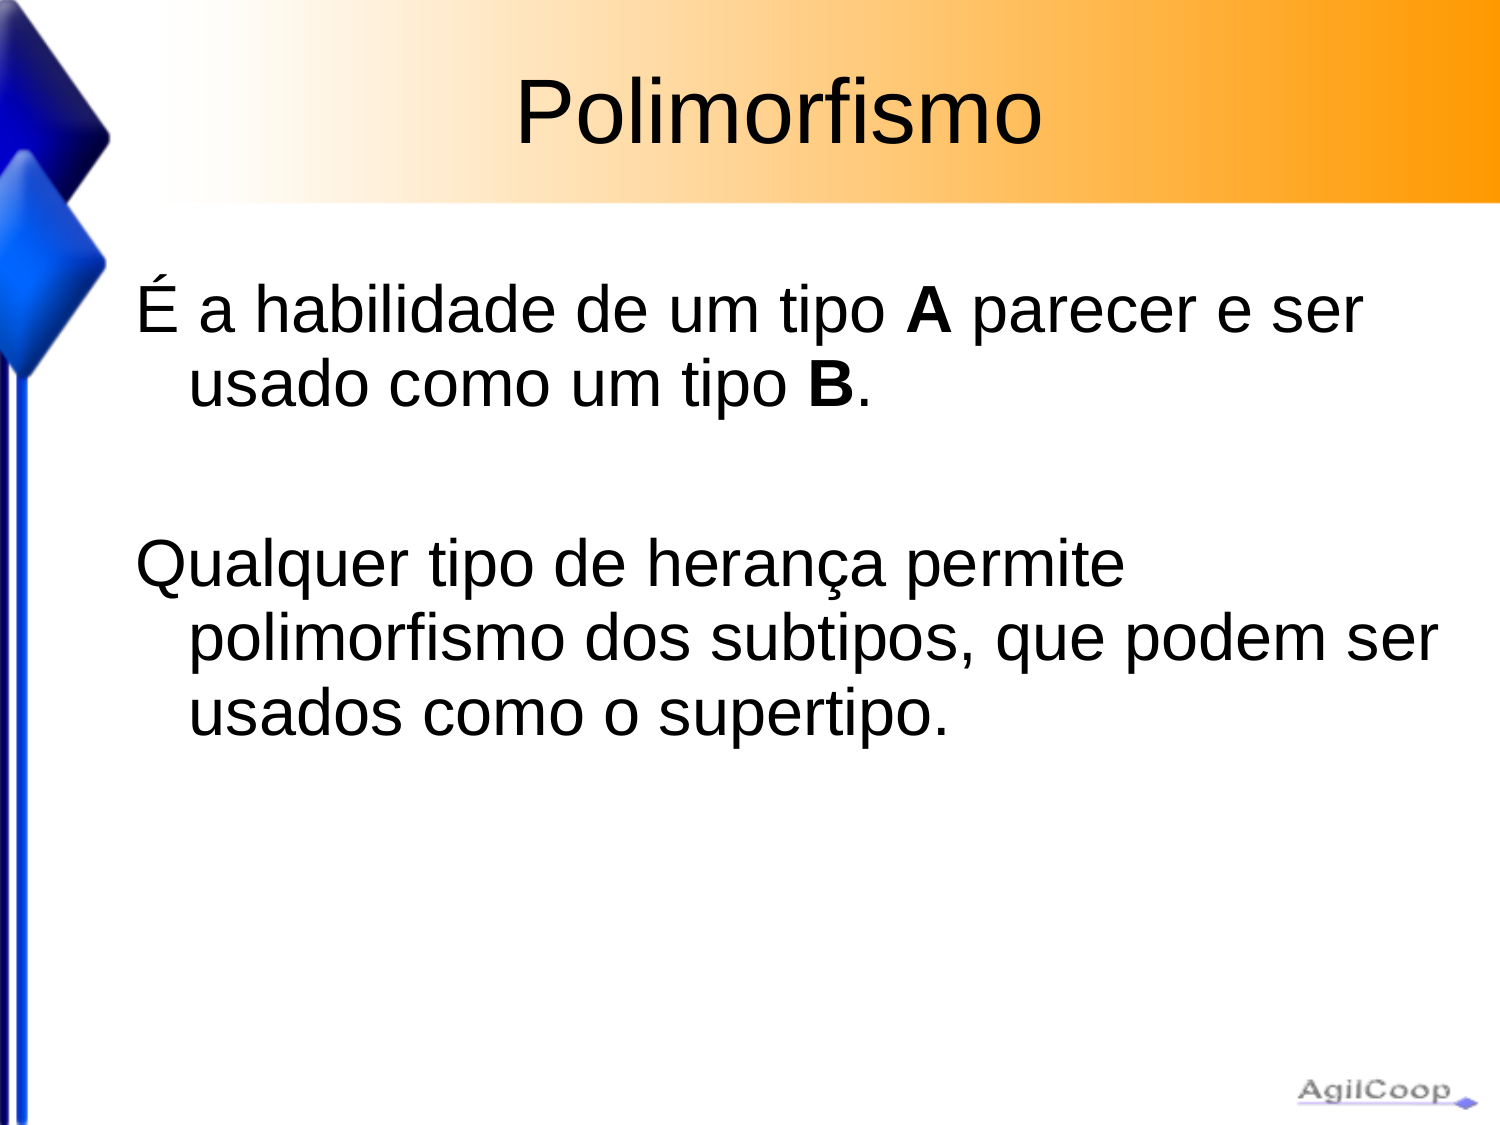

# Polimorfismo
É a habilidade de um tipo A parecer e ser usado como um tipo B.
Qualquer tipo de herança permite polimorfismo dos subtipos, que podem ser usados como o supertipo.
Copyleft AgilCoop 2007
14